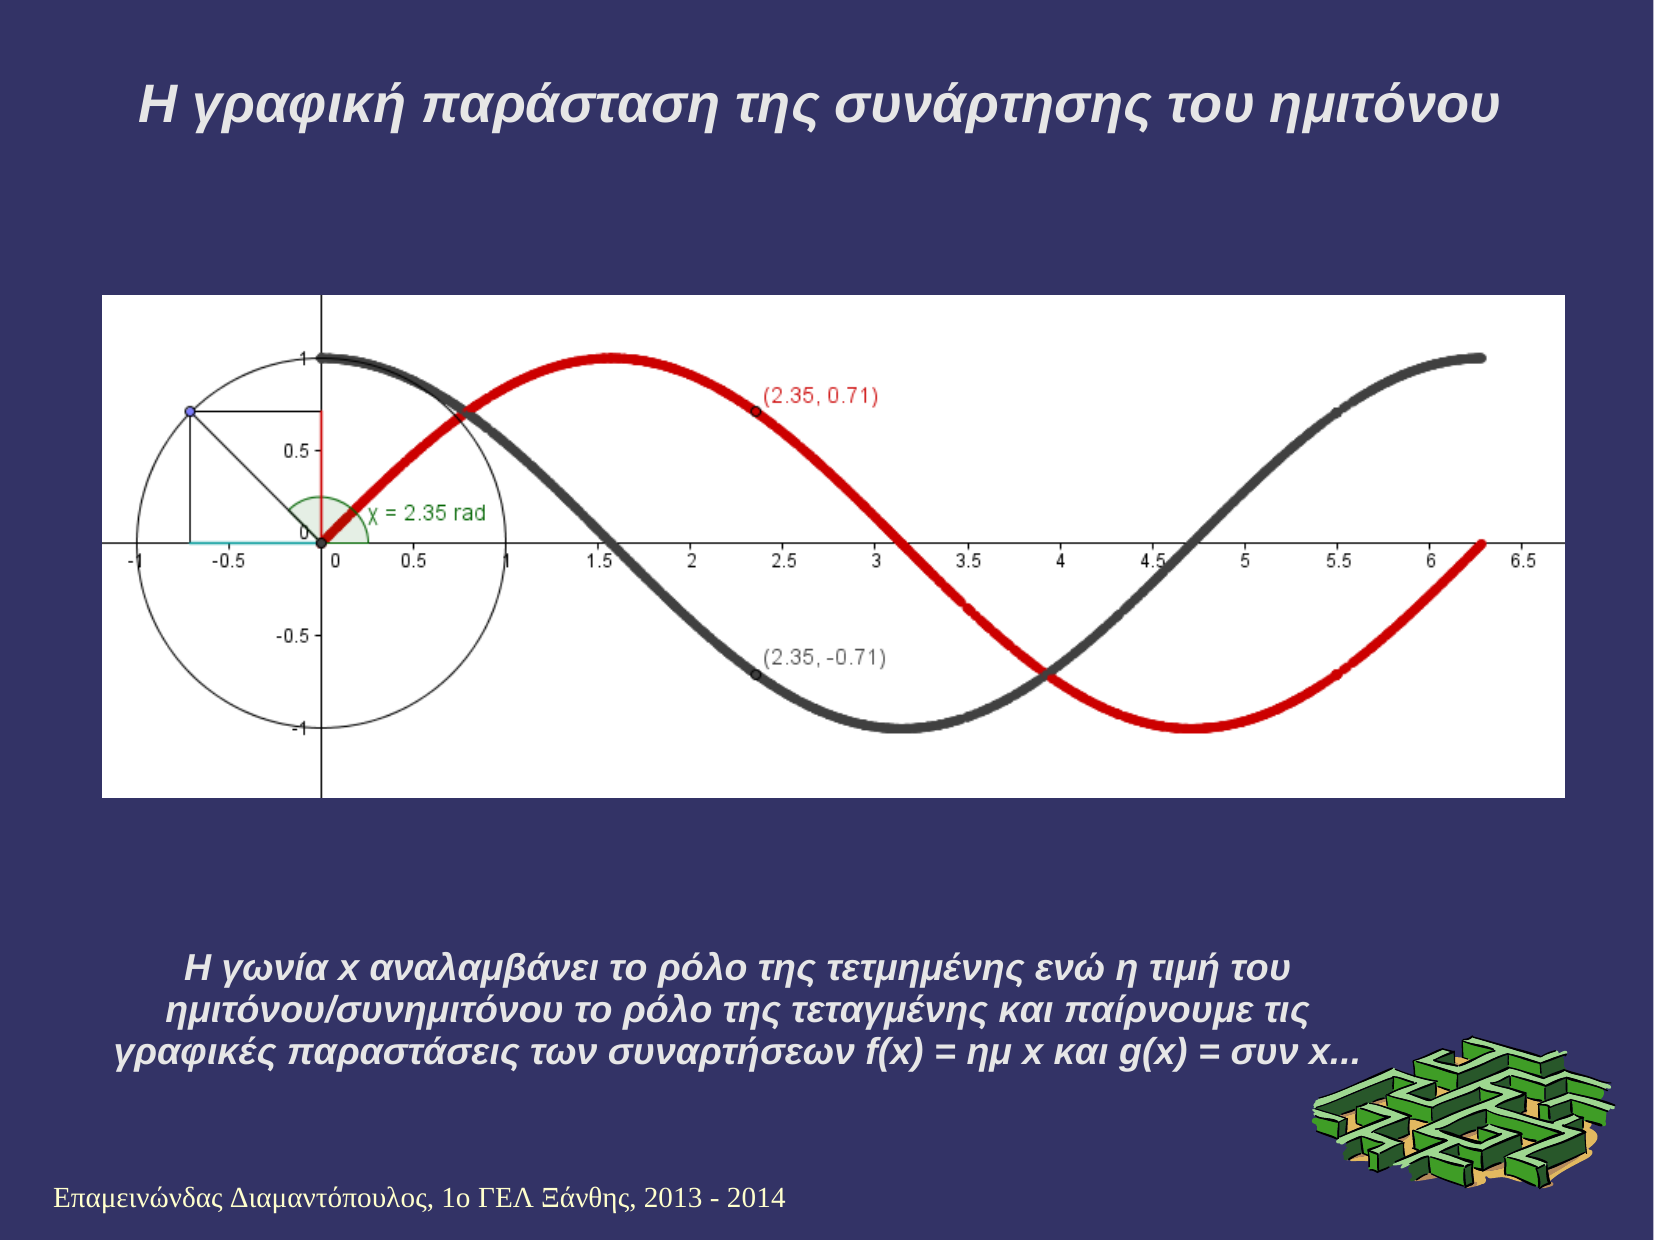

# Η γραφική παράσταση της συνάρτησης του ημιτόνου
Η γωνία x αναλαμβάνει το ρόλο της τετμημένης ενώ η τιμή του ημιτόνου/συνημιτόνου το ρόλο της τεταγμένης και παίρνουμε τις γραφικές παραστάσεις των συναρτήσεων f(x) = ημ x και g(x) = συν x...